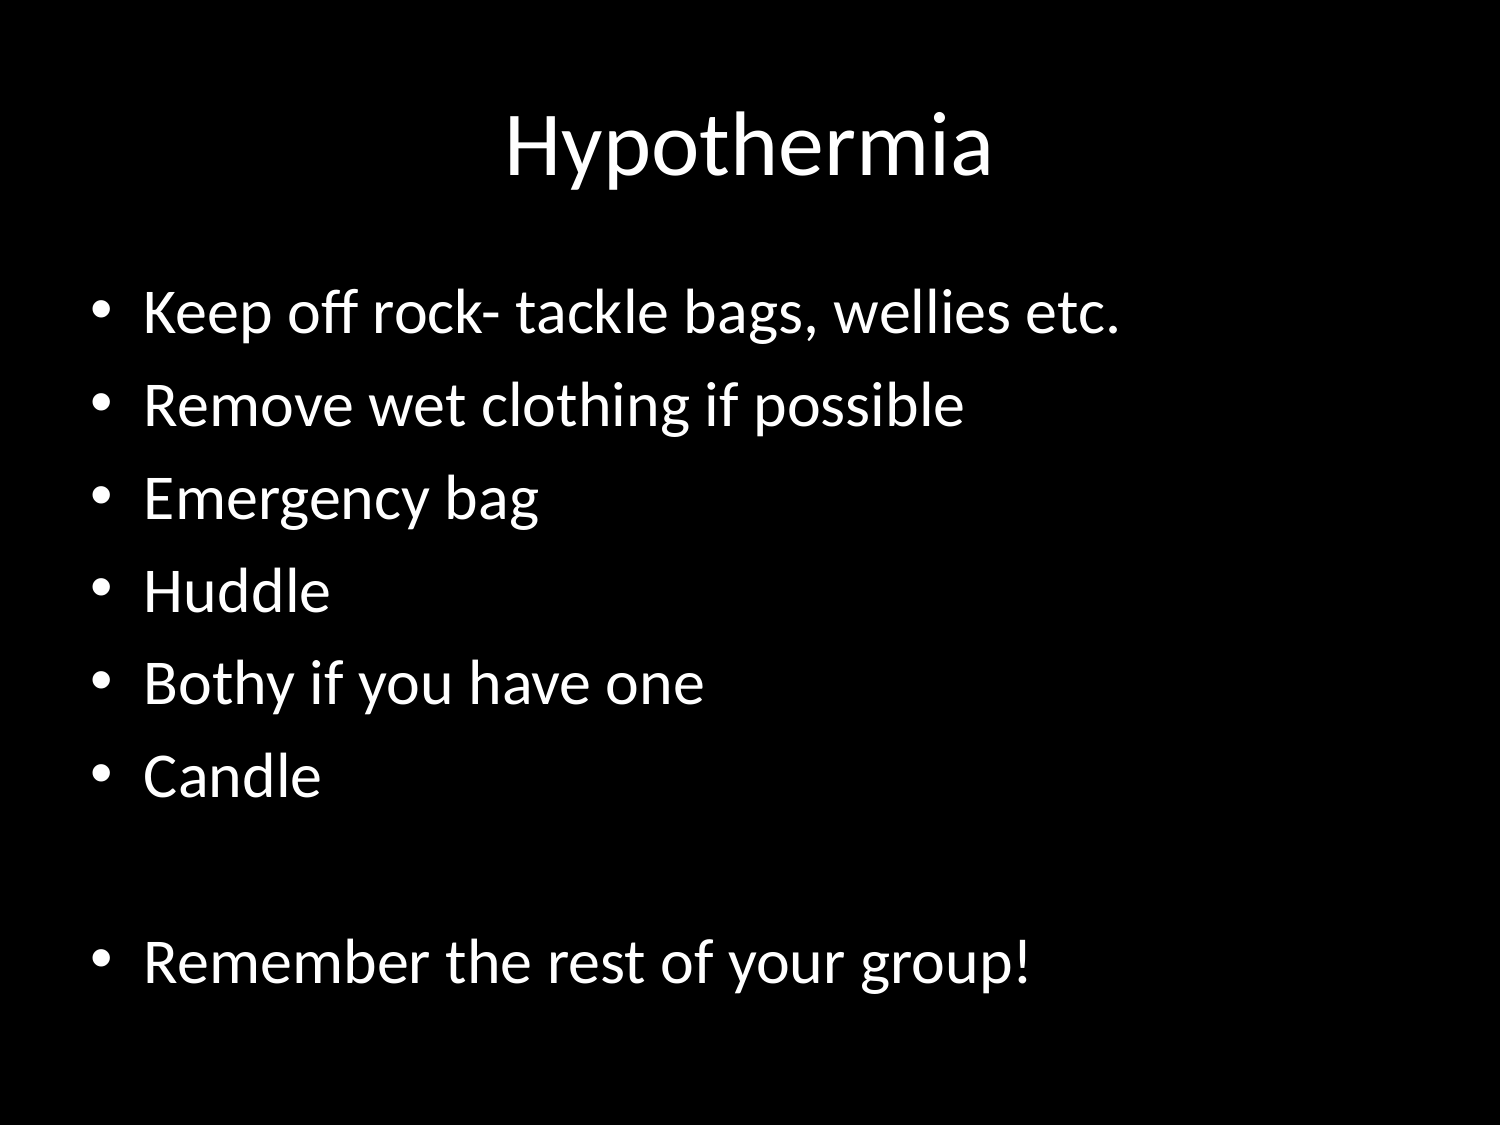

# Hypothermia
Keep off rock- tackle bags, wellies etc.
Remove wet clothing if possible
Emergency bag
Huddle
Bothy if you have one
Candle
Remember the rest of your group!